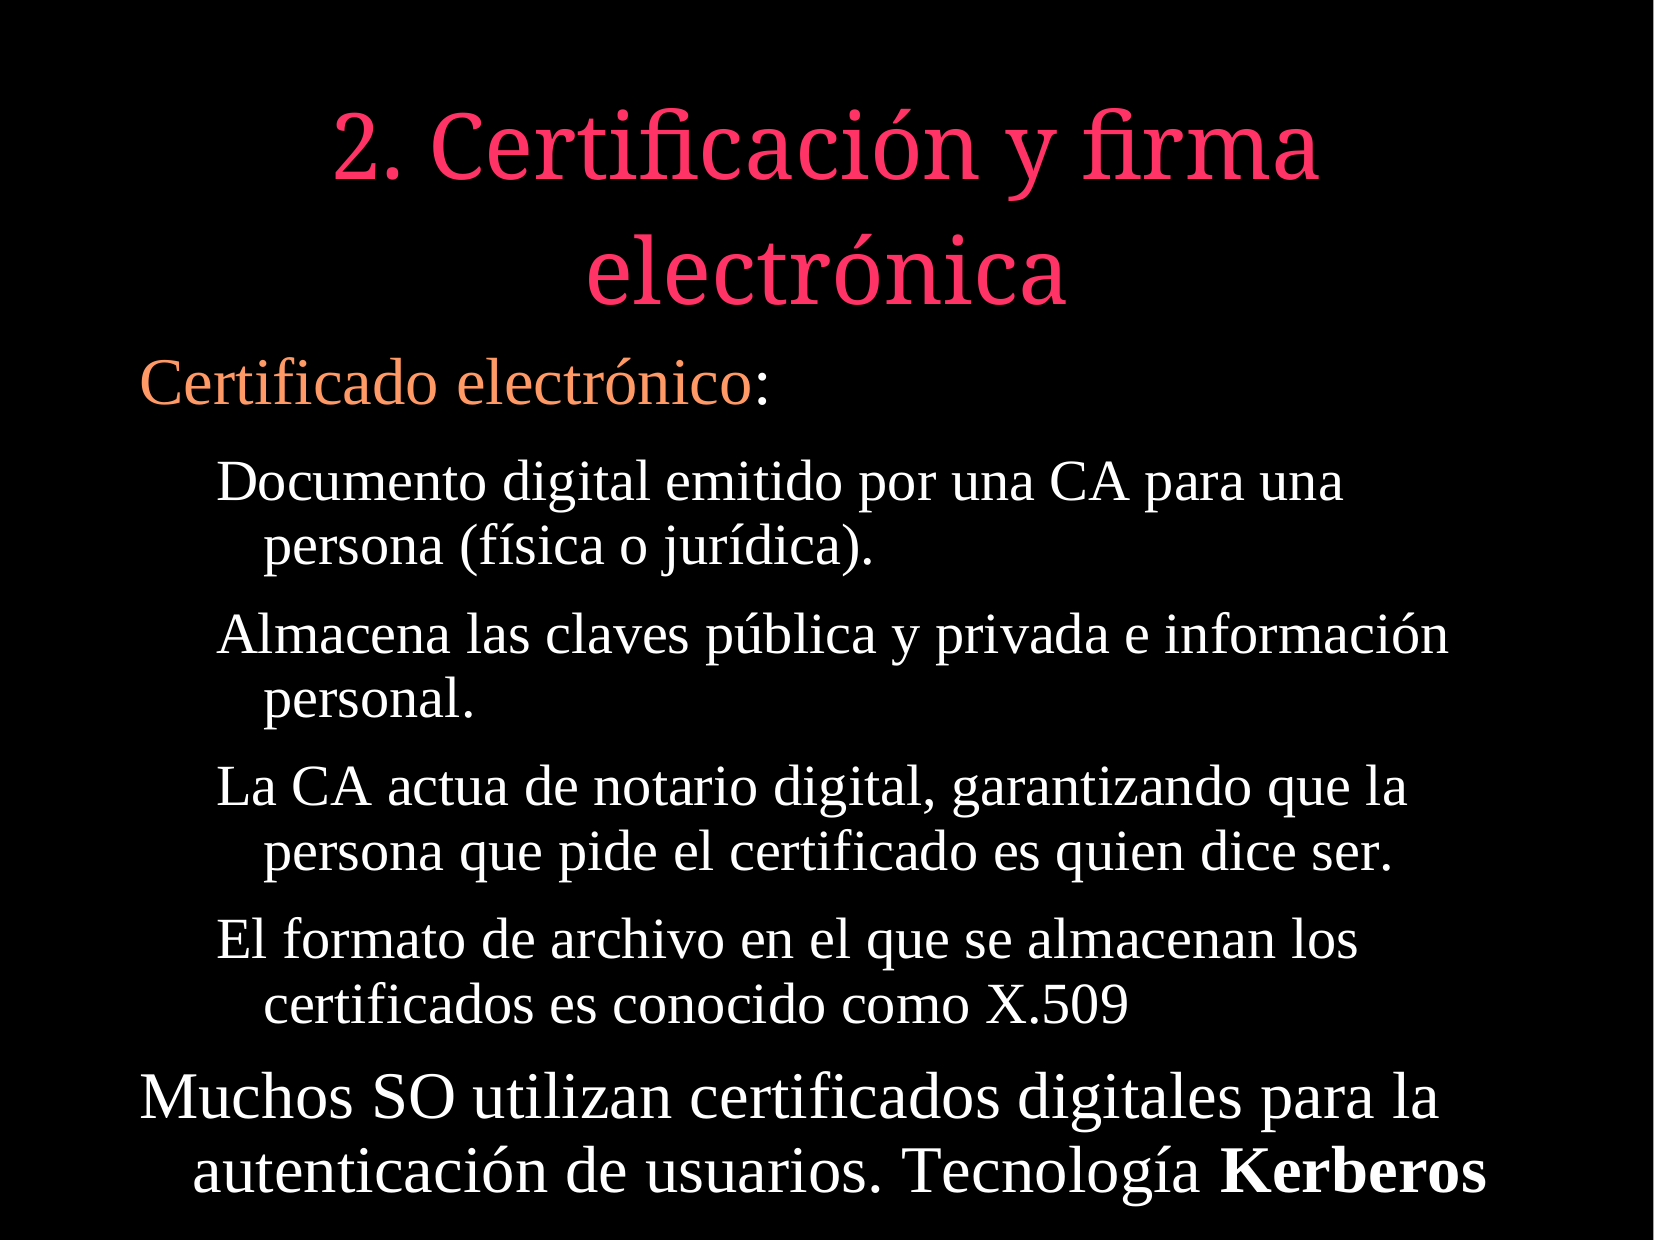

# 2. Certificación y firma electrónica
Certificado electrónico:
Documento digital emitido por una CA para una persona (física o jurídica).
Almacena las claves pública y privada e información personal.
La CA actua de notario digital, garantizando que la persona que pide el certificado es quien dice ser.
El formato de archivo en el que se almacenan los certificados es conocido como X.509
Muchos SO utilizan certificados digitales para la autenticación de usuarios. Tecnología Kerberos